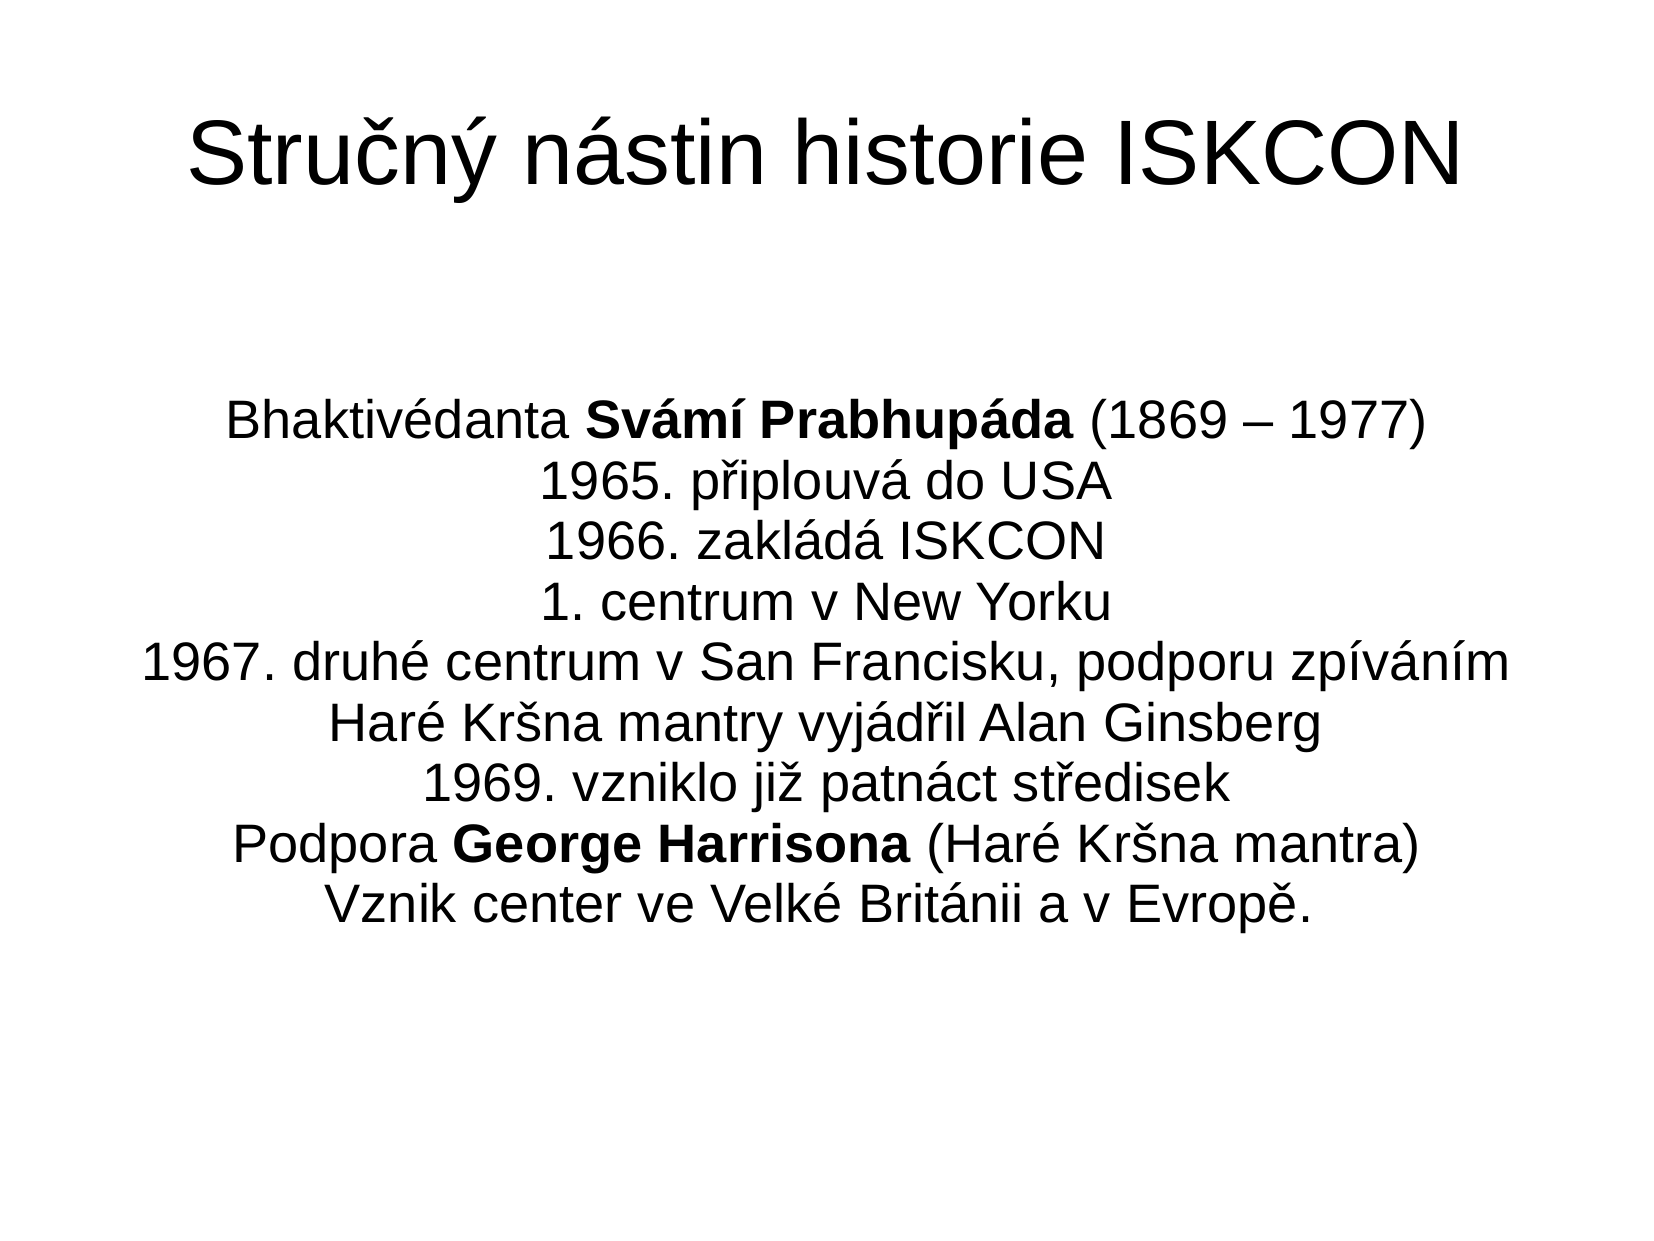

# Stručný nástin historie ISKCON
Bhaktivédanta Svámí Prabhupáda (1869 – 1977)
1965. připlouvá do USA
1966. zakládá ISKCON
1. centrum v New Yorku
1967. druhé centrum v San Francisku, podporu zpíváním Haré Kršna mantry vyjádřil Alan Ginsberg
1969. vzniklo již patnáct středisek
Podpora George Harrisona (Haré Kršna mantra)
Vznik center ve Velké Británii a v Evropě.